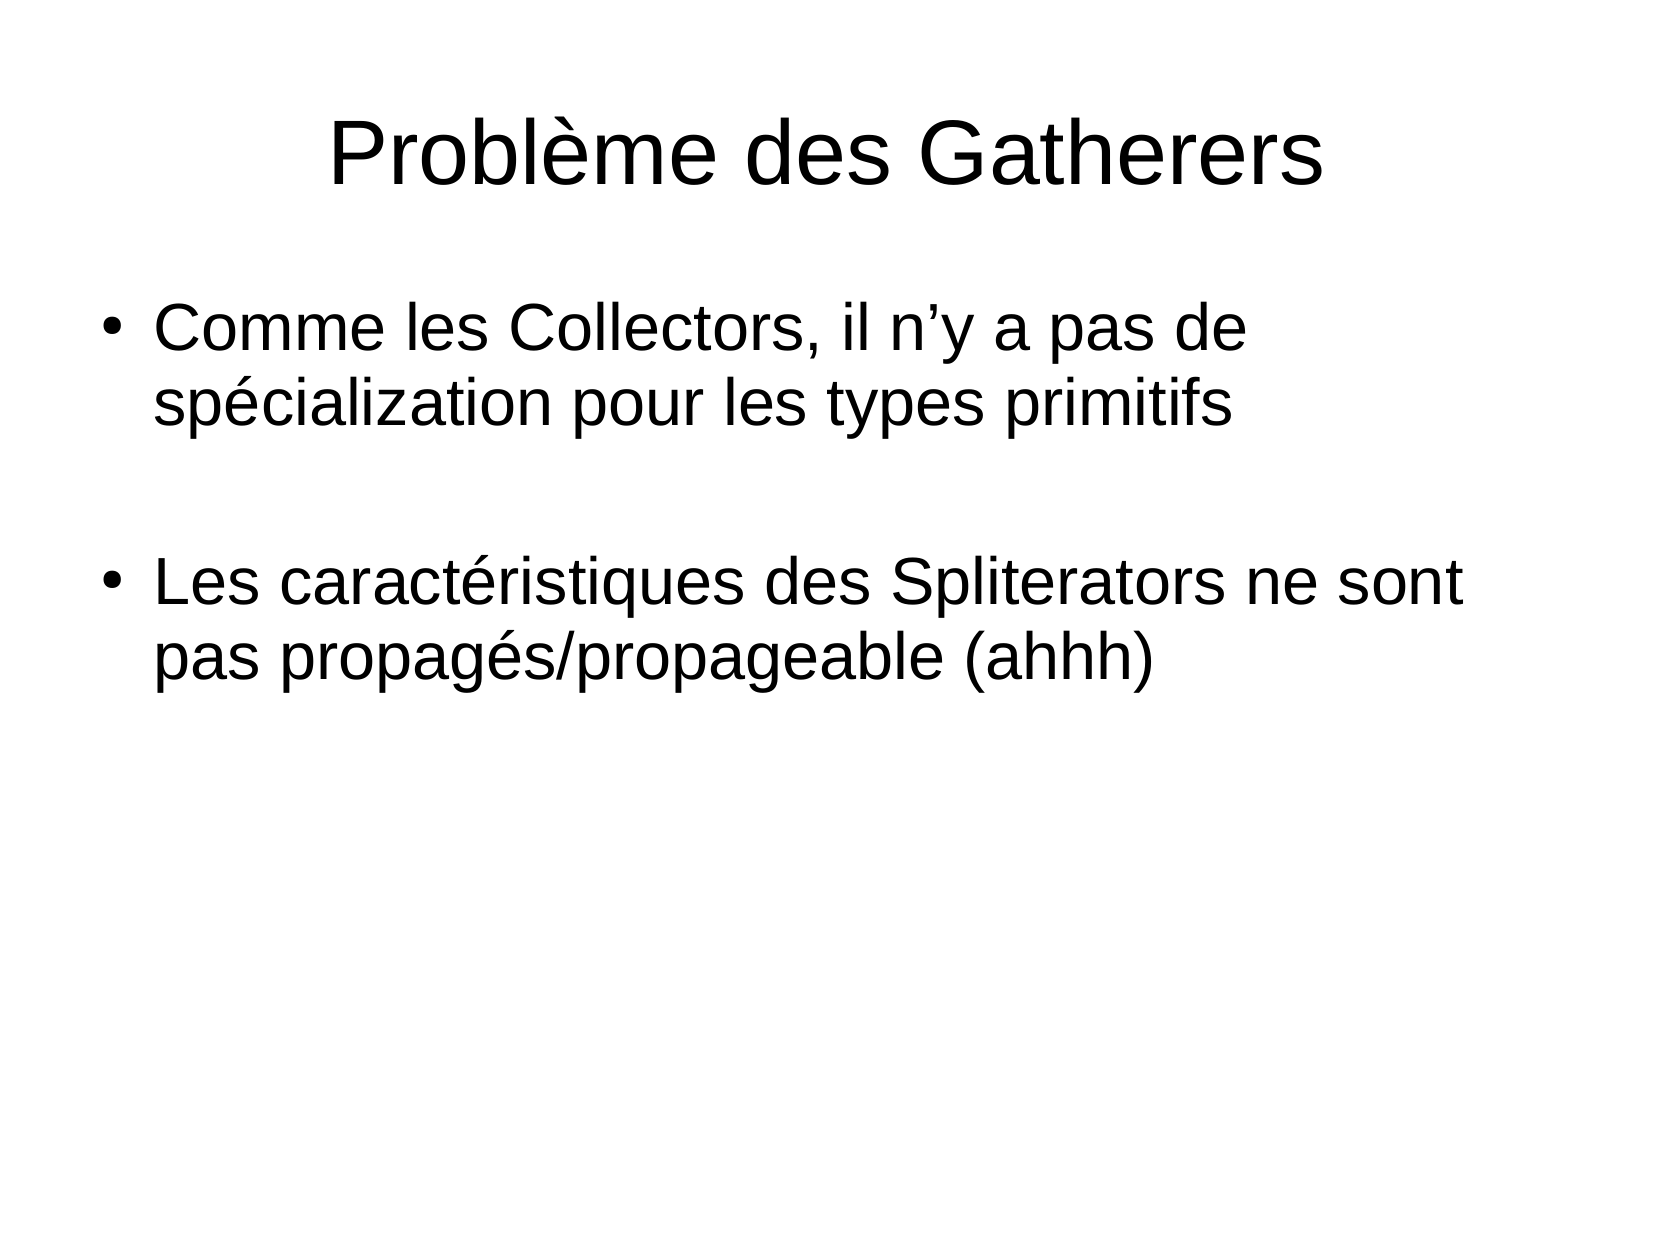

# Problème des Gatherers
Comme les Collectors, il n’y a pas de spécialization pour les types primitifs
Les caractéristiques des Spliterators ne sont pas propagés/propageable (ahhh)